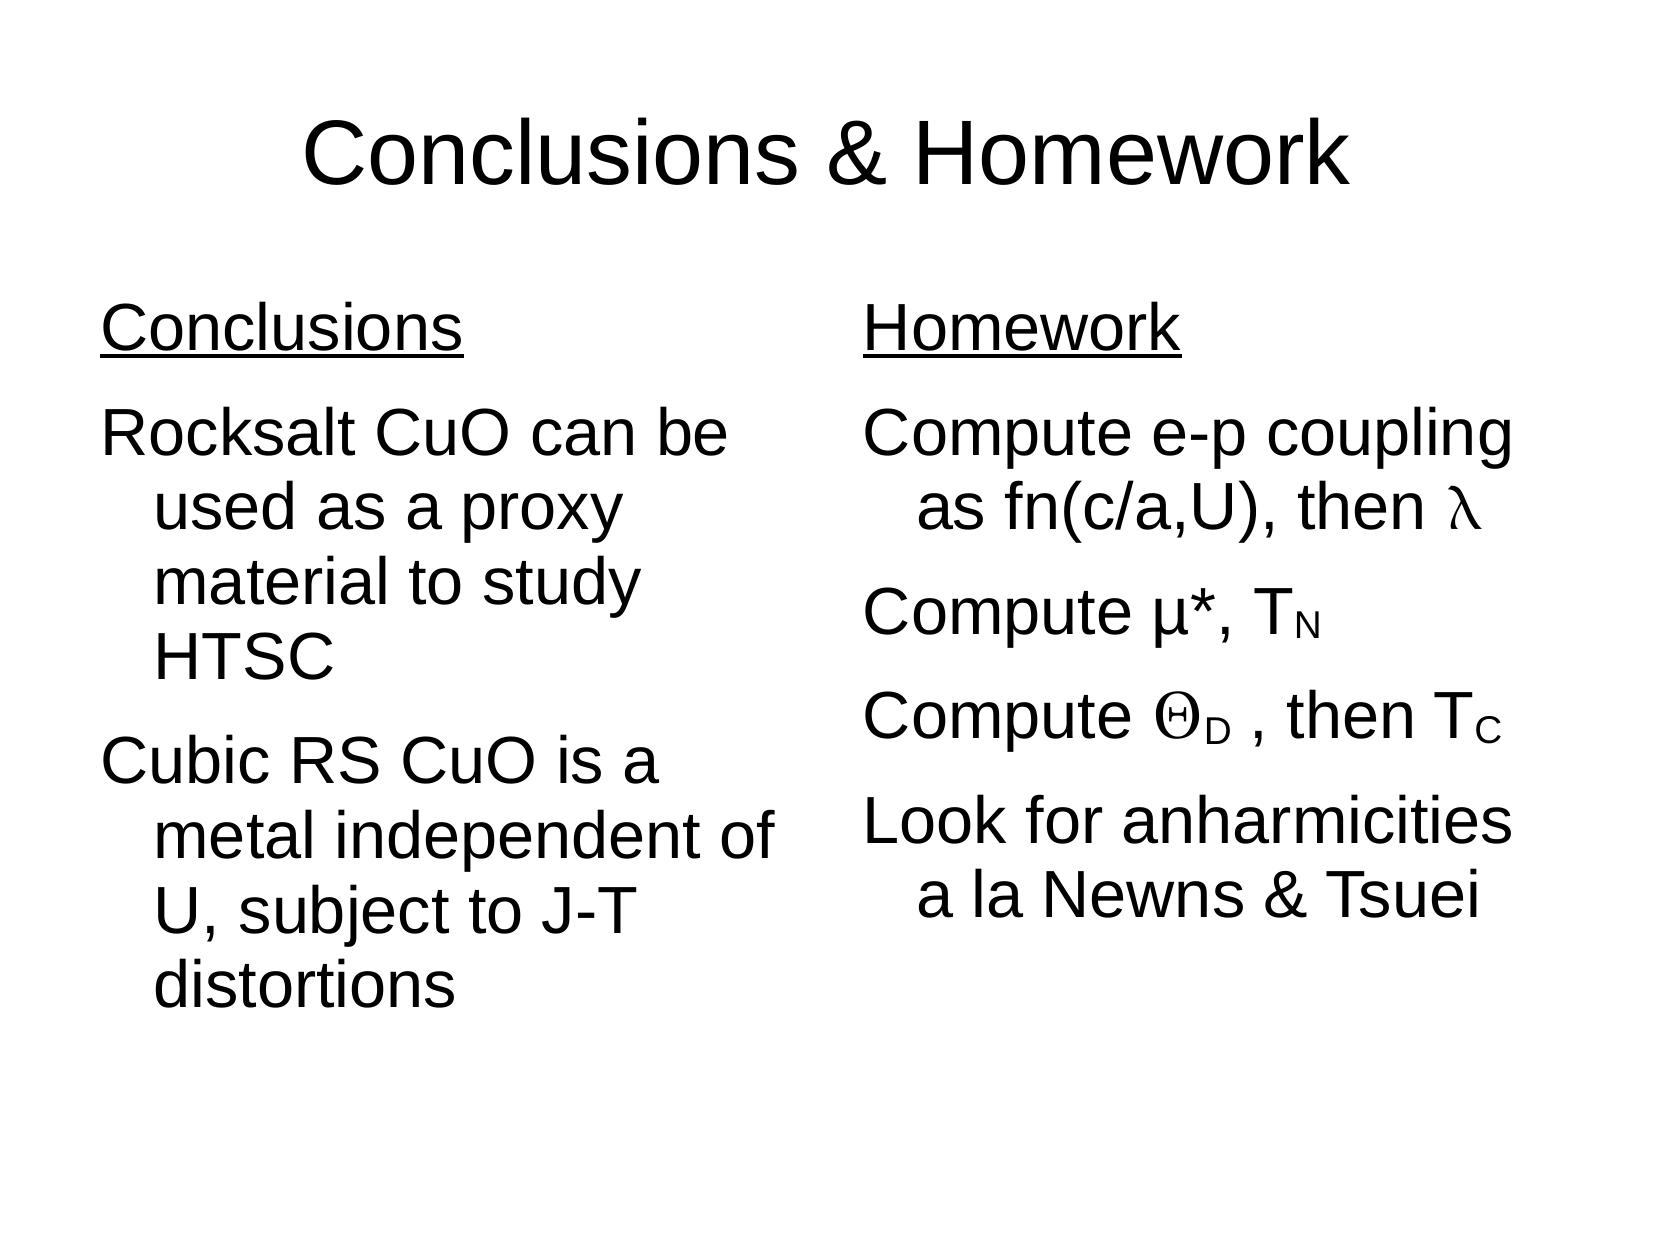

# Conclusions & Homework
Conclusions
Rocksalt CuO can be used as a proxy material to study HTSC
Cubic RS CuO is a metal independent of U, subject to J-T distortions
Homework
Compute e-p coupling as fn(c/a,U), then 
Compute µ*, TN
Compute D , then TC
Look for anharmicities a la Newns & Tsuei